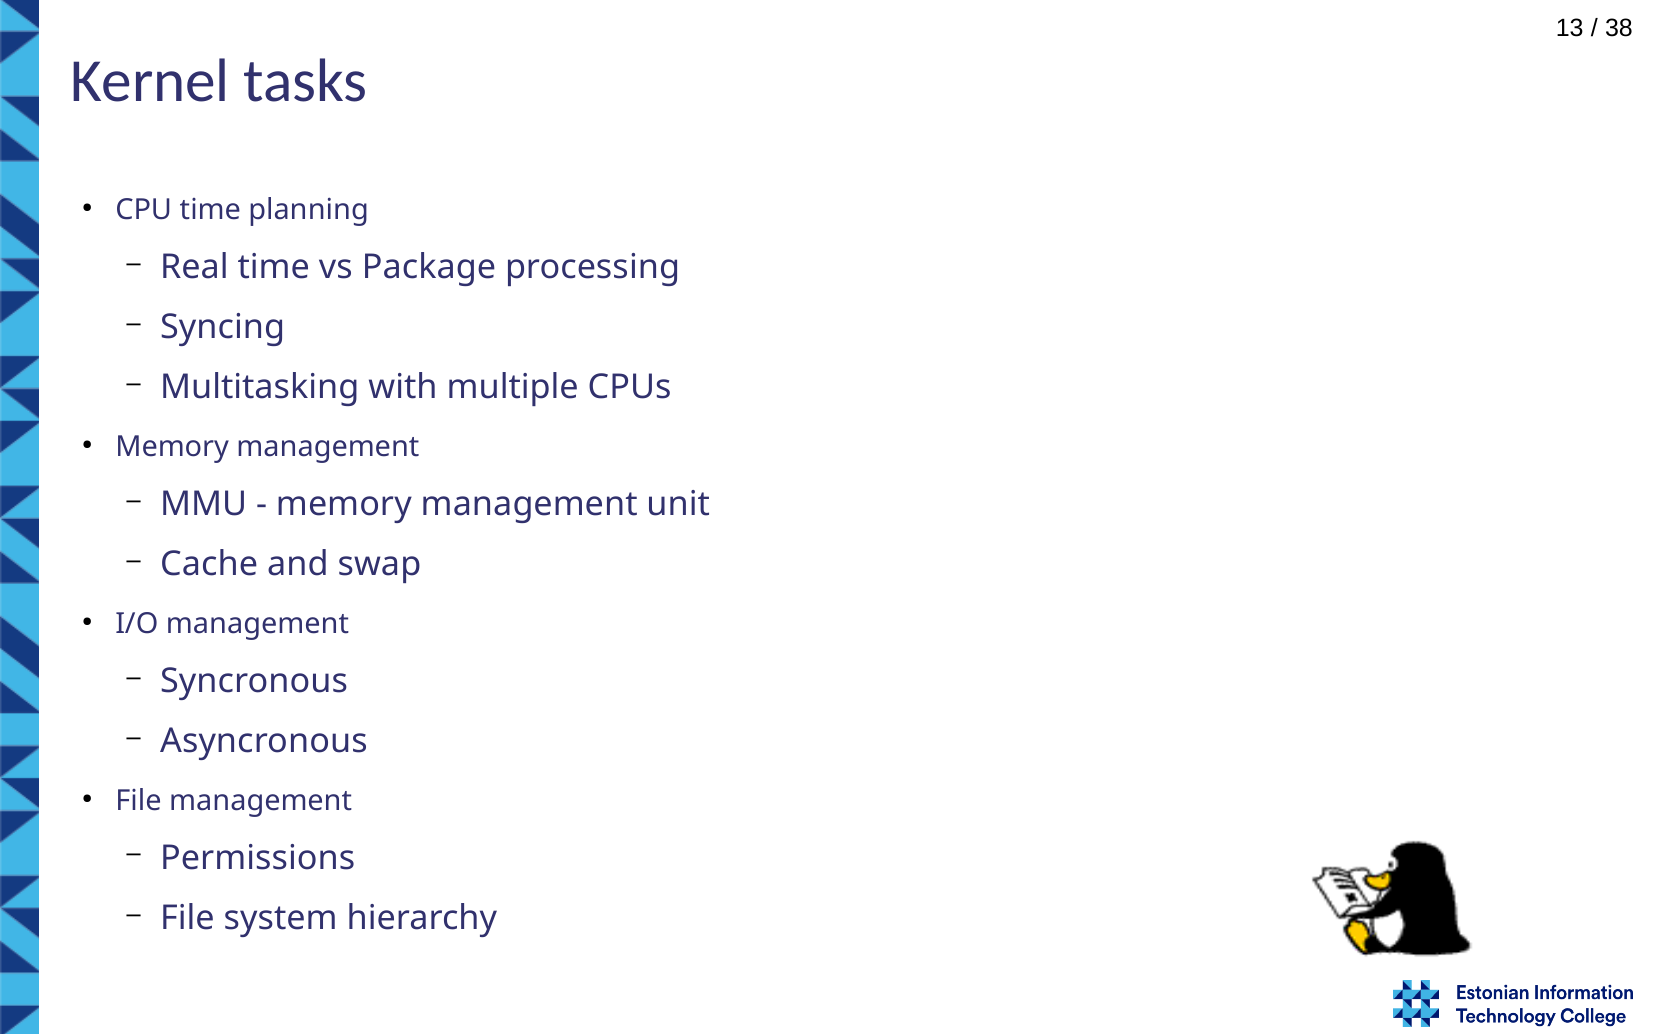

# Kernel tasks
CPU time planning
Real time vs Package processing
Syncing
Multitasking with multiple CPUs
Memory management
MMU - memory management unit
Cache and swap
I/O management
Syncronous
Asyncronous
File management
Permissions
File system hierarchy